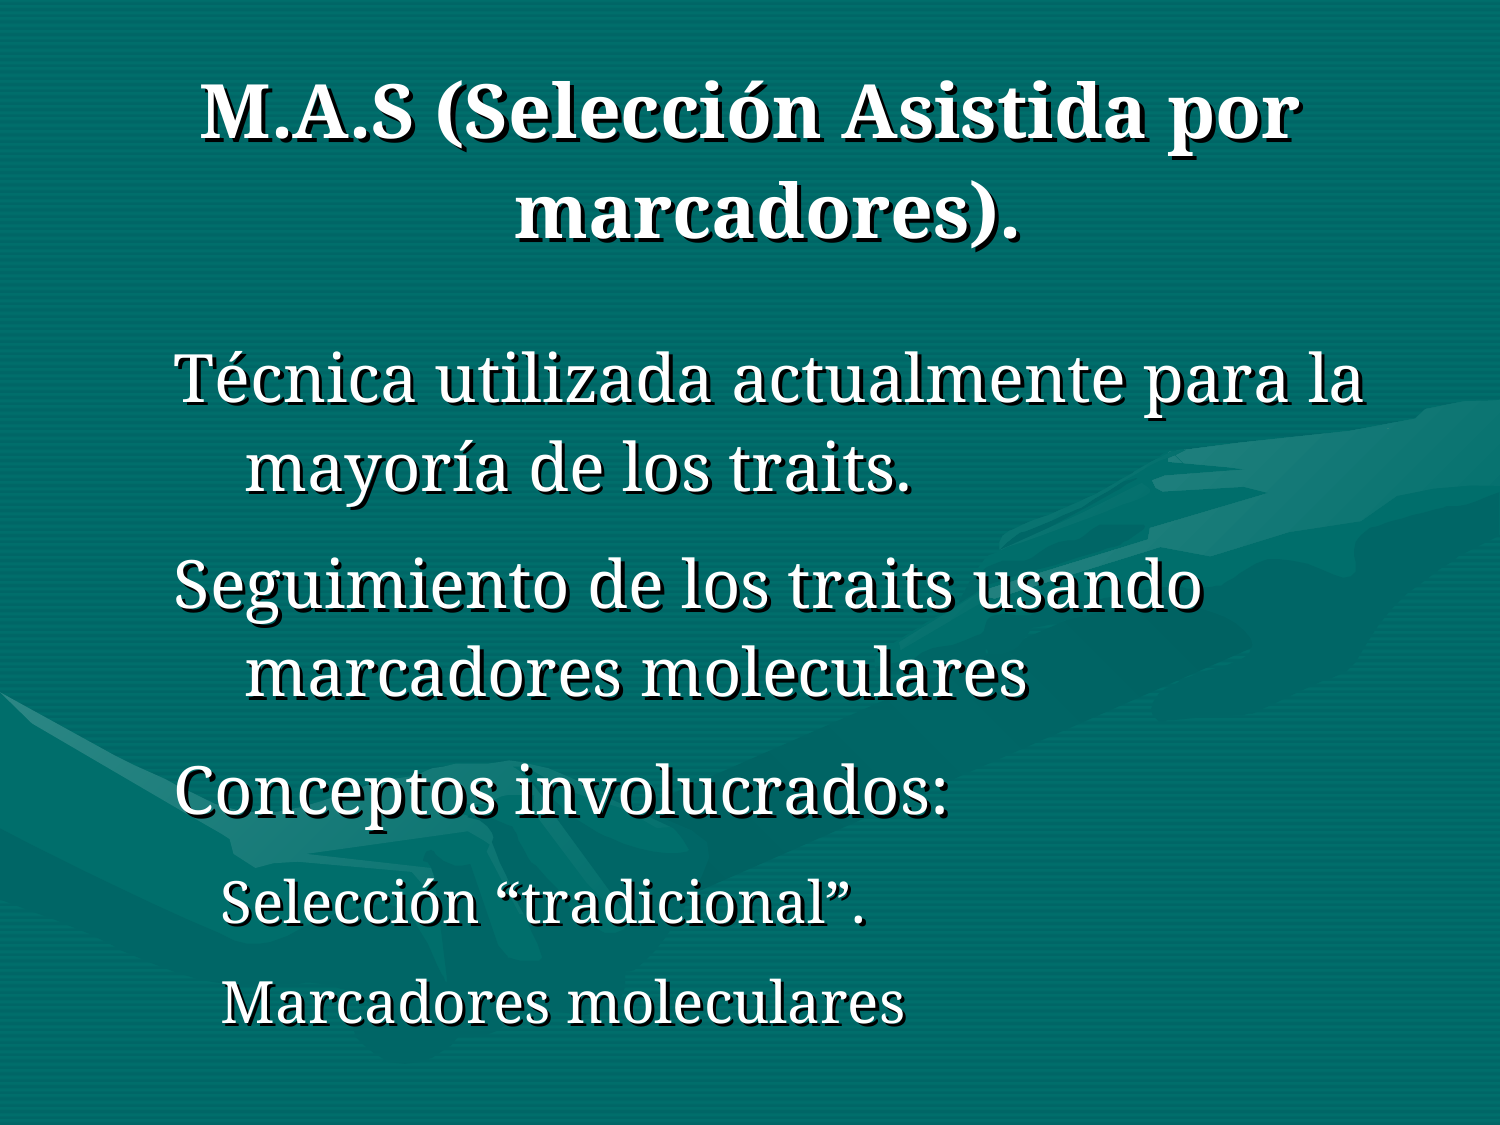

# M.A.S (Selección Asistida por marcadores).
Técnica utilizada actualmente para la mayoría de los traits.
Seguimiento de los traits usando marcadores moleculares
Conceptos involucrados:
Selección “tradicional”.
Marcadores moleculares